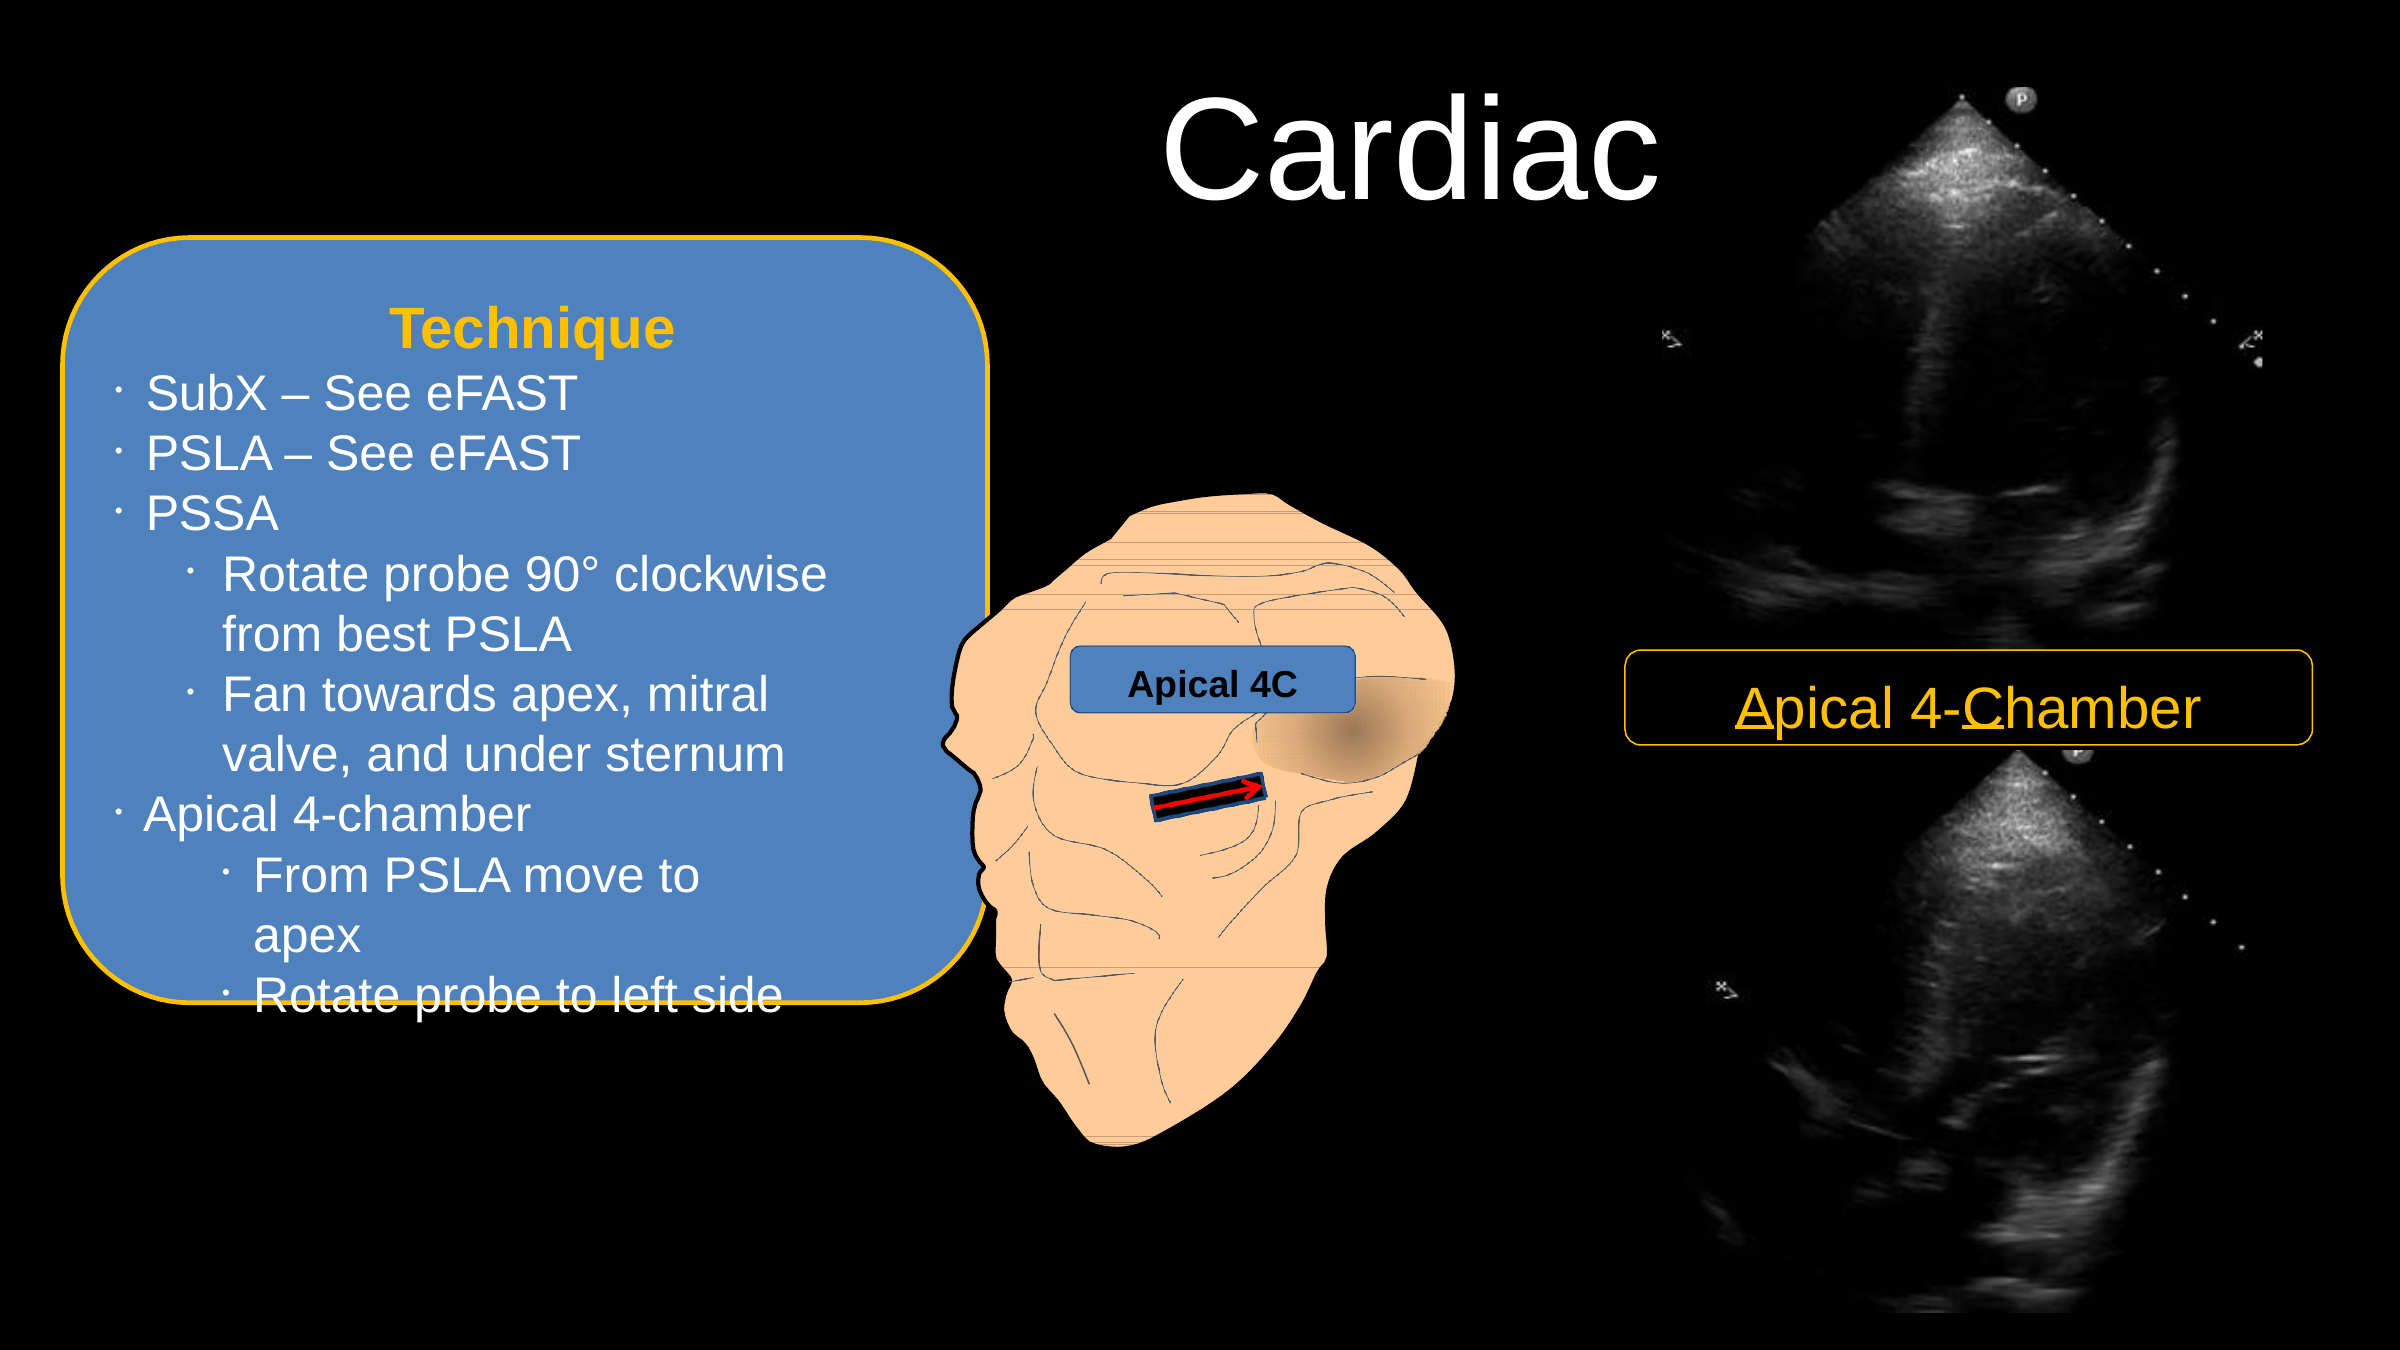

# Cardiac
Technique
SubX – See eFAST
PSLA – See eFAST
PSSA
Rotate probe 90° clockwise
from best PSLA
Fan towards apex, mitral valve, and under sternum
Apical 4-chamber
From PSLA move to apex
Rotate probe to left side
Apical 4C
Apical 4-Chamber